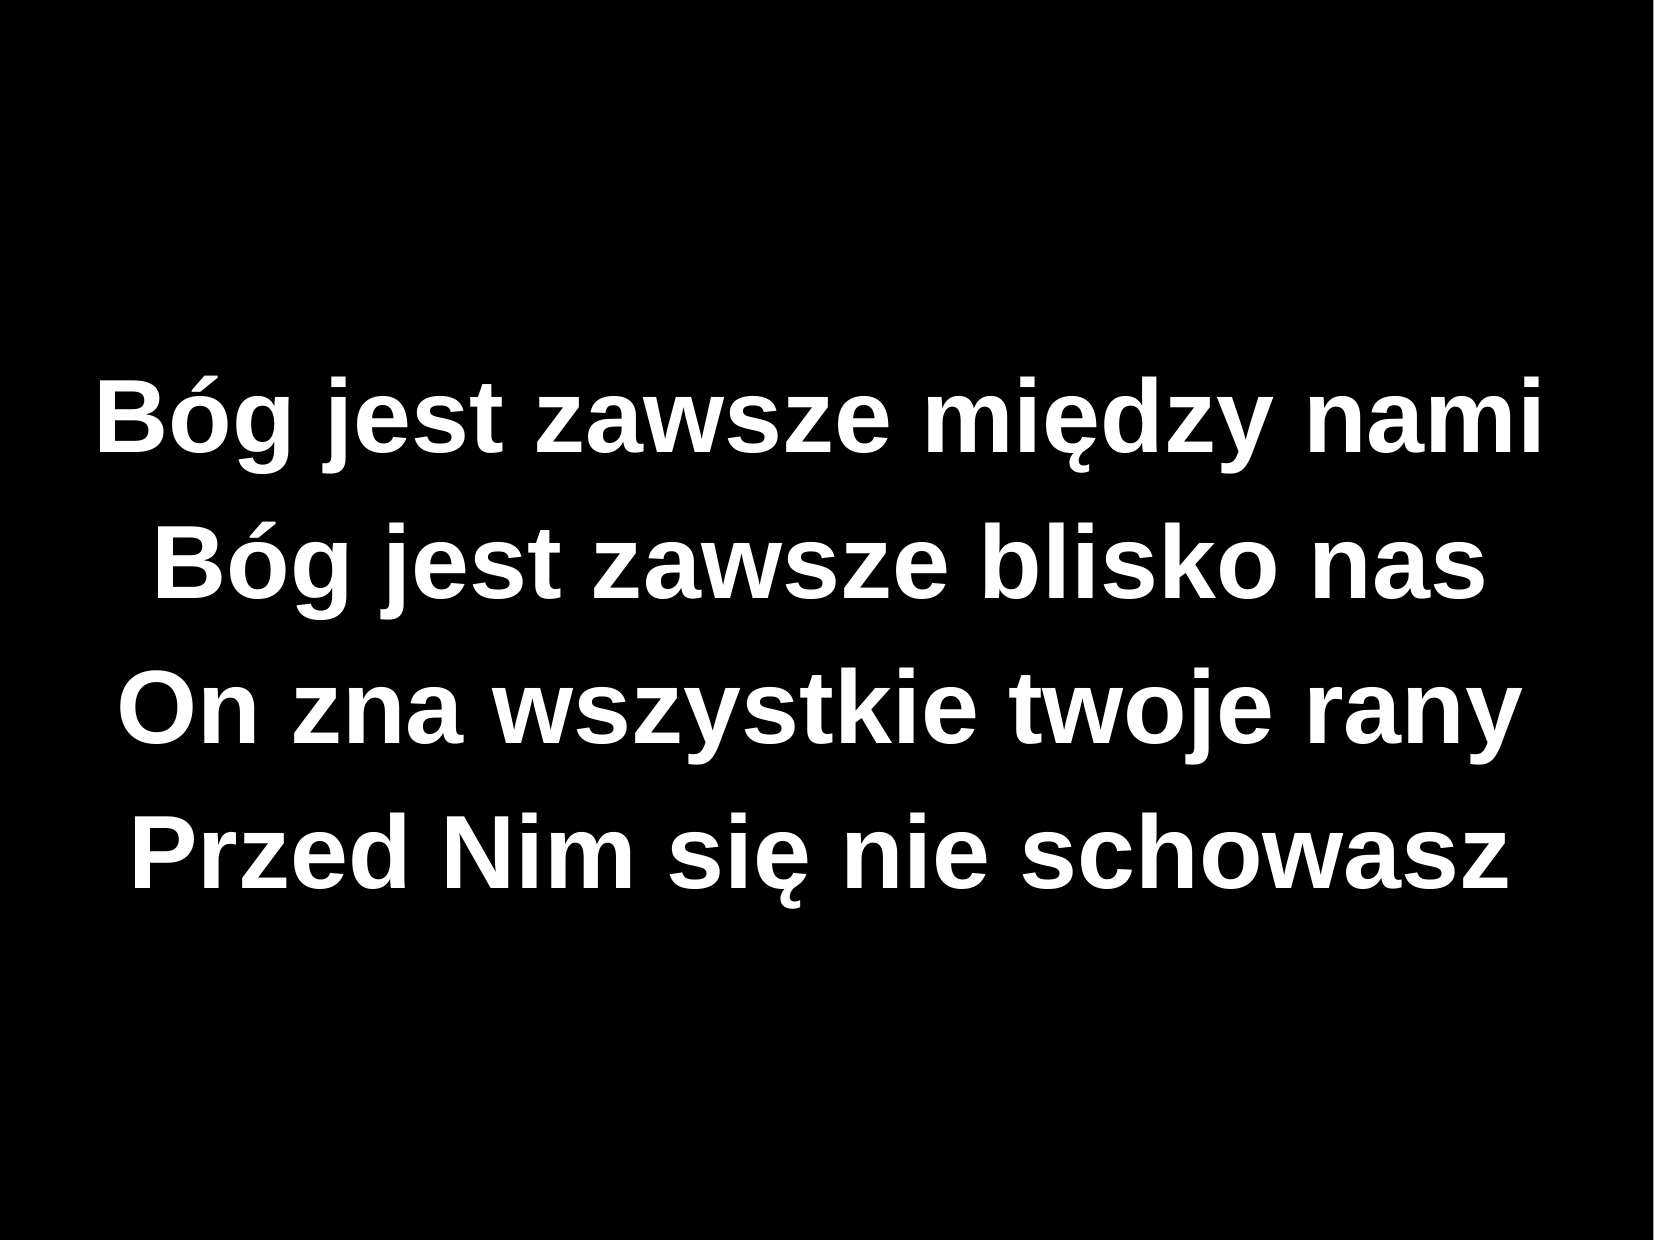

# Bóg jest zawsze między nami
Bóg jest zawsze blisko nas
On zna wszystkie twoje rany
Przed Nim się nie schowasz